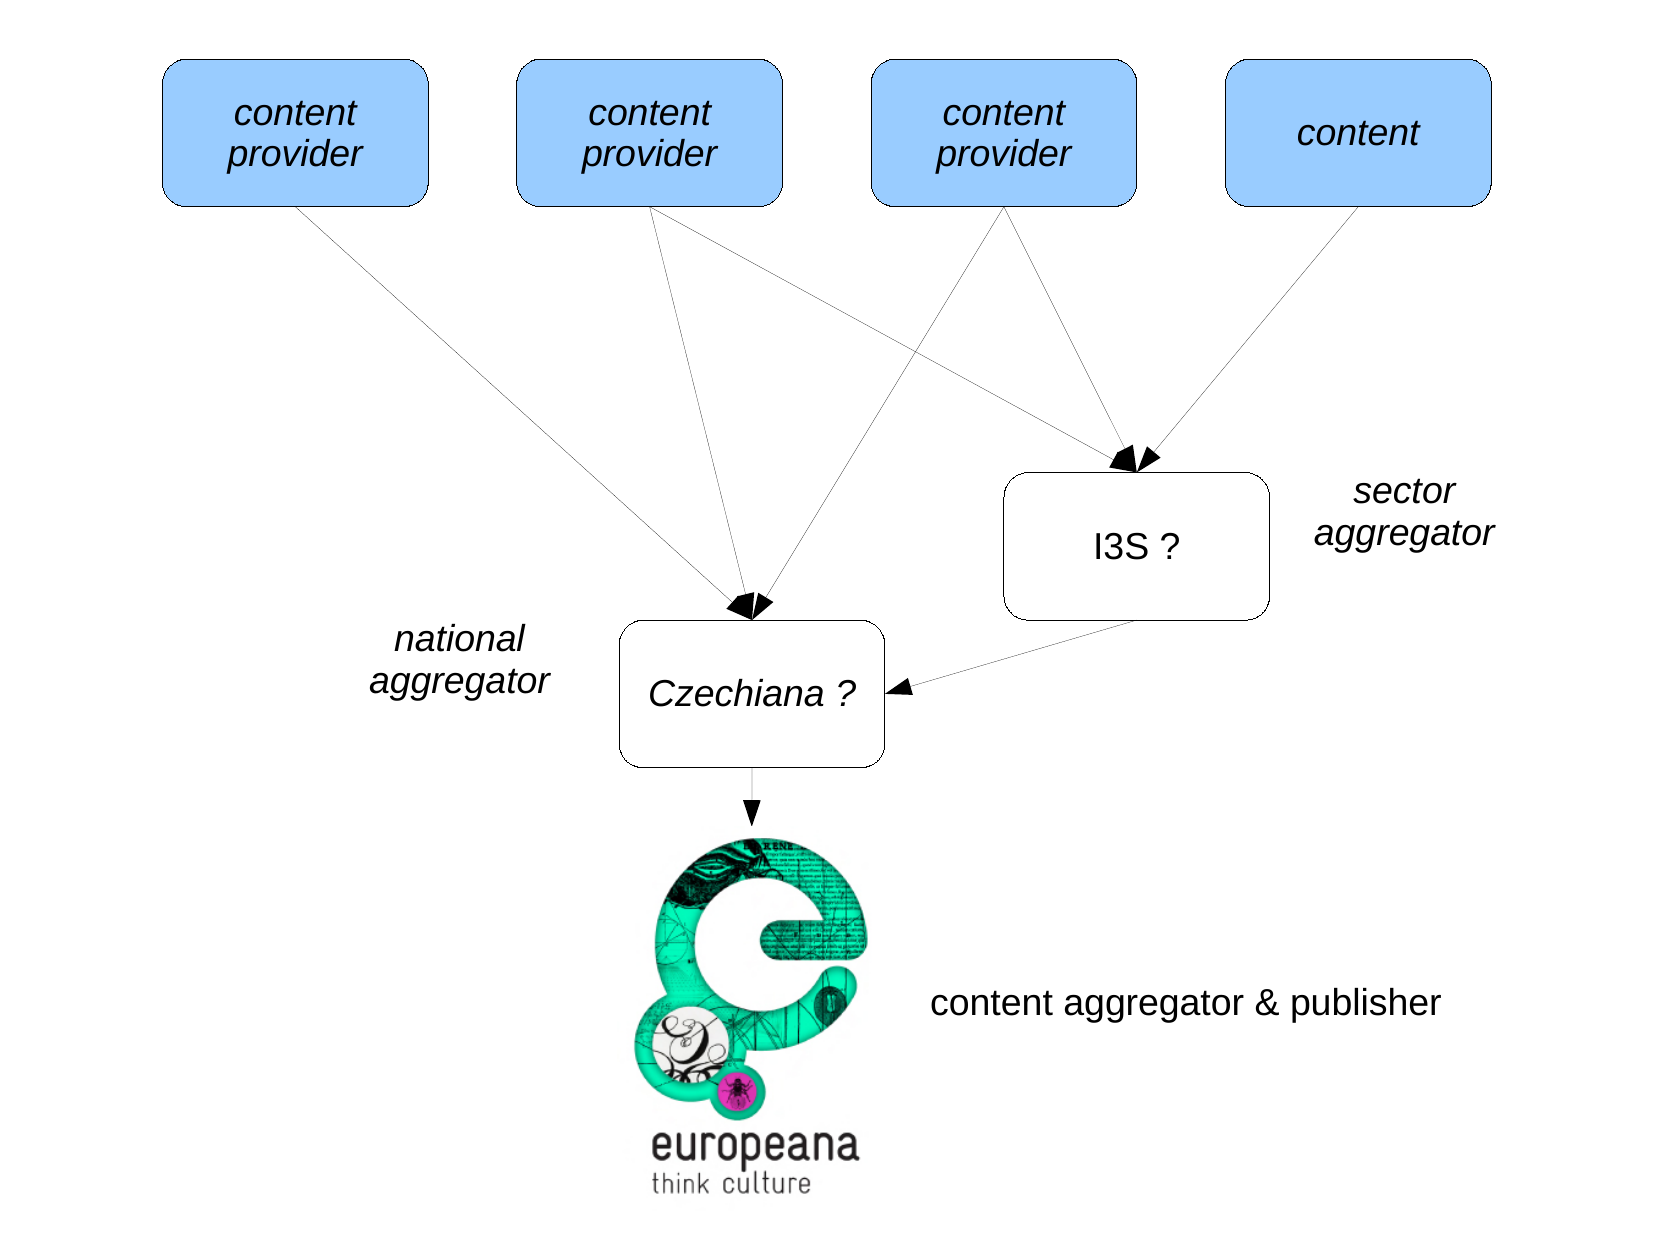

content
provider
content
provider
content
provider
content
sector
aggregator
I3S ?
national
aggregator
Czechiana ?
content aggregator & publisher